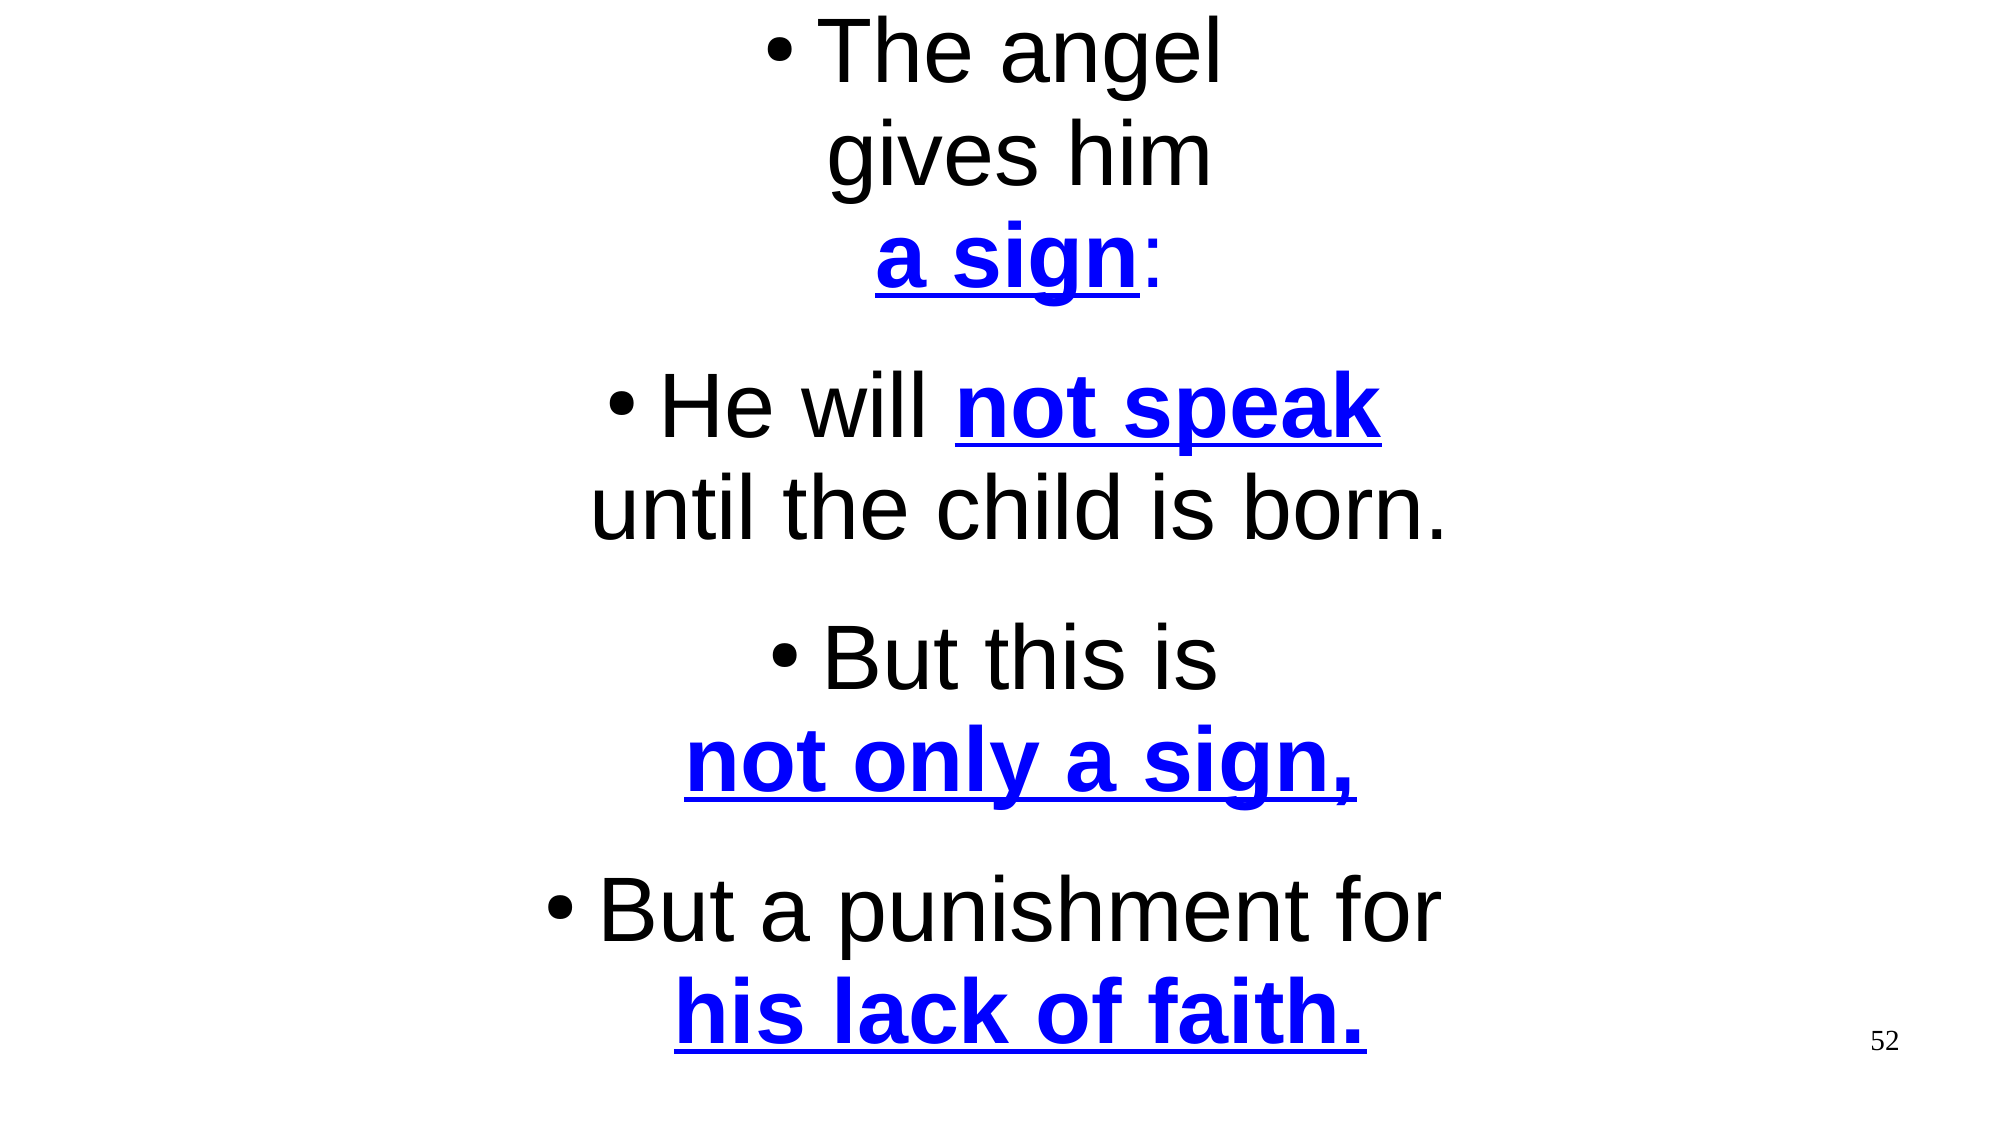

# The angel gives him a sign:
He will not speak
until the child is born.
But this is
not only a sign,
But a punishment for
his lack of faith.
52